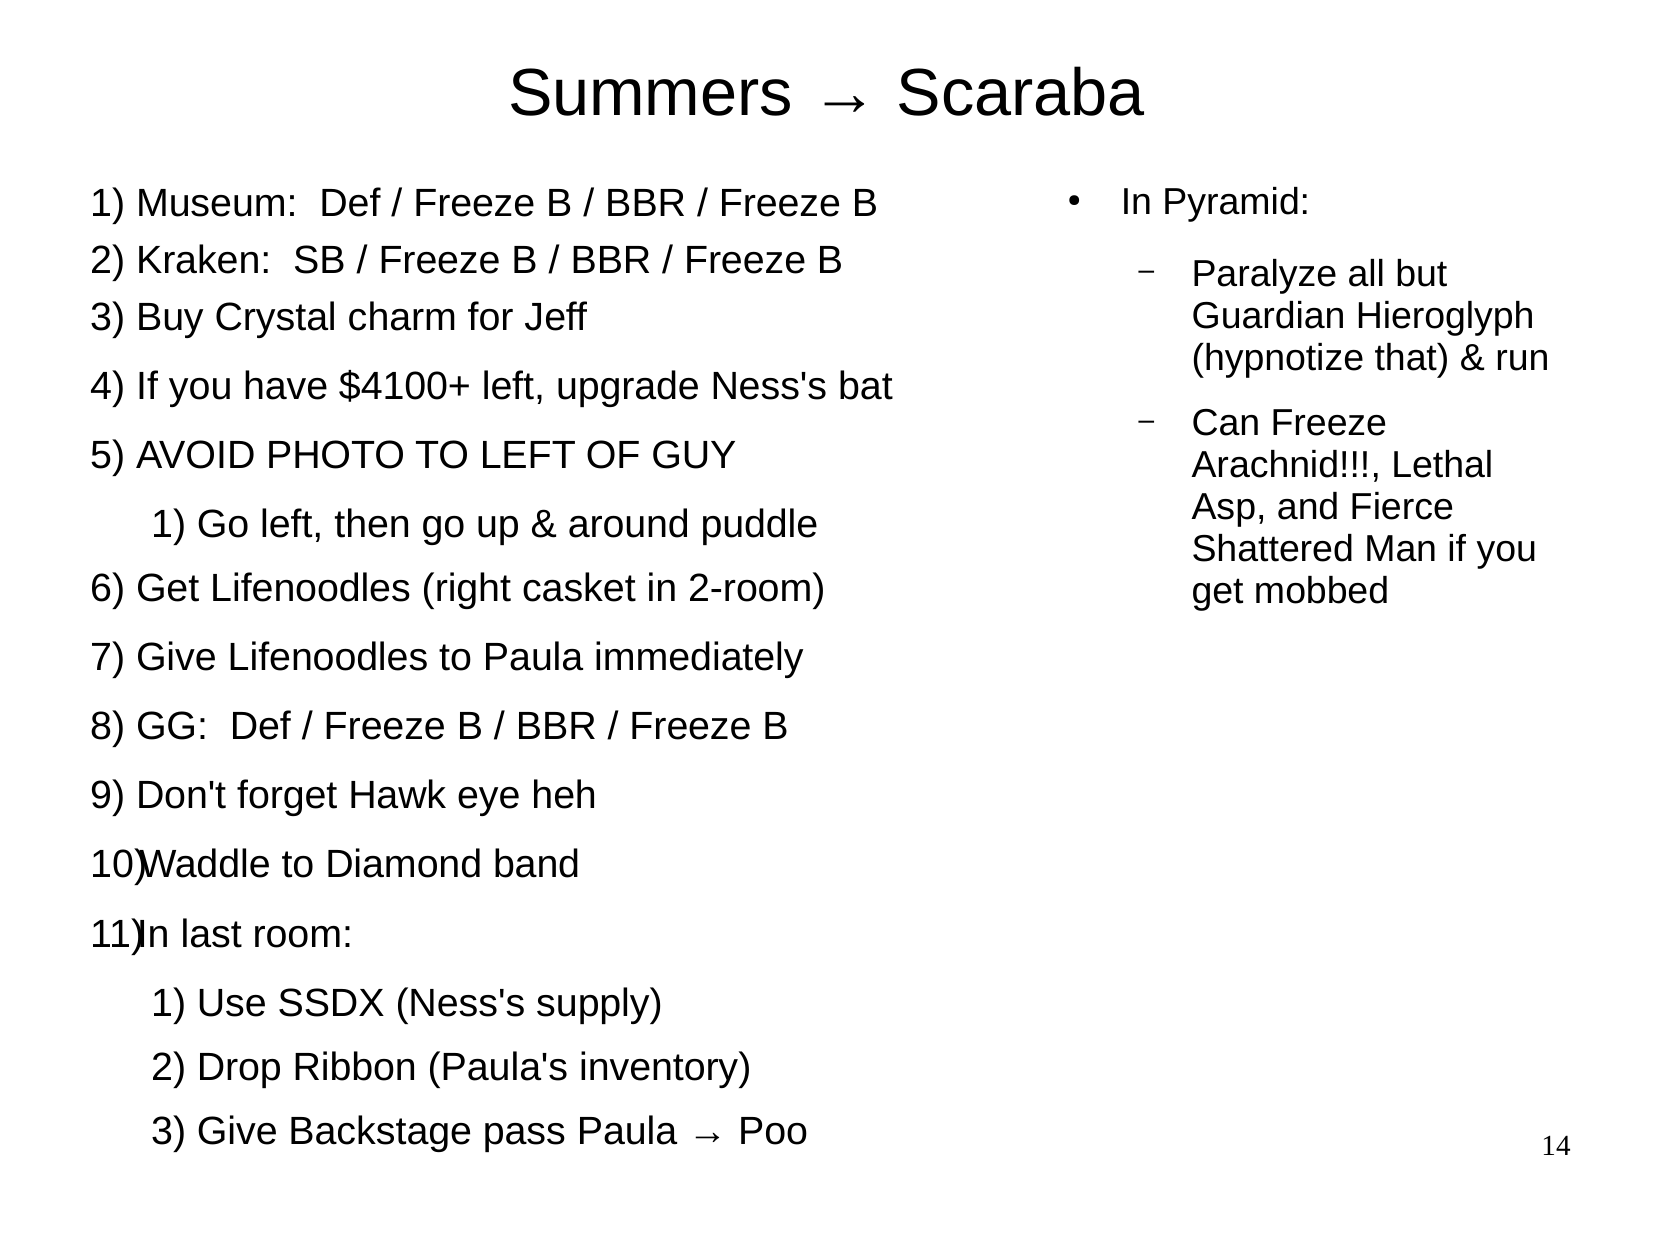

# Summers → Scaraba
In Pyramid:
Paralyze all but Guardian Hieroglyph (hypnotize that) & run
Can Freeze Arachnid!!!, Lethal Asp, and Fierce Shattered Man if you get mobbed
Museum: Def / Freeze B / BBR / Freeze B
Kraken: SB / Freeze B / BBR / Freeze B
Buy Crystal charm for Jeff
If you have $4100+ left, upgrade Ness's bat
AVOID PHOTO TO LEFT OF GUY
Go left, then go up & around puddle
Get Lifenoodles (right casket in 2-room)
Give Lifenoodles to Paula immediately
GG: Def / Freeze B / BBR / Freeze B
Don't forget Hawk eye heh
Waddle to Diamond band
In last room:
Use SSDX (Ness's supply)
Drop Ribbon (Paula's inventory)
Give Backstage pass Paula → Poo
14